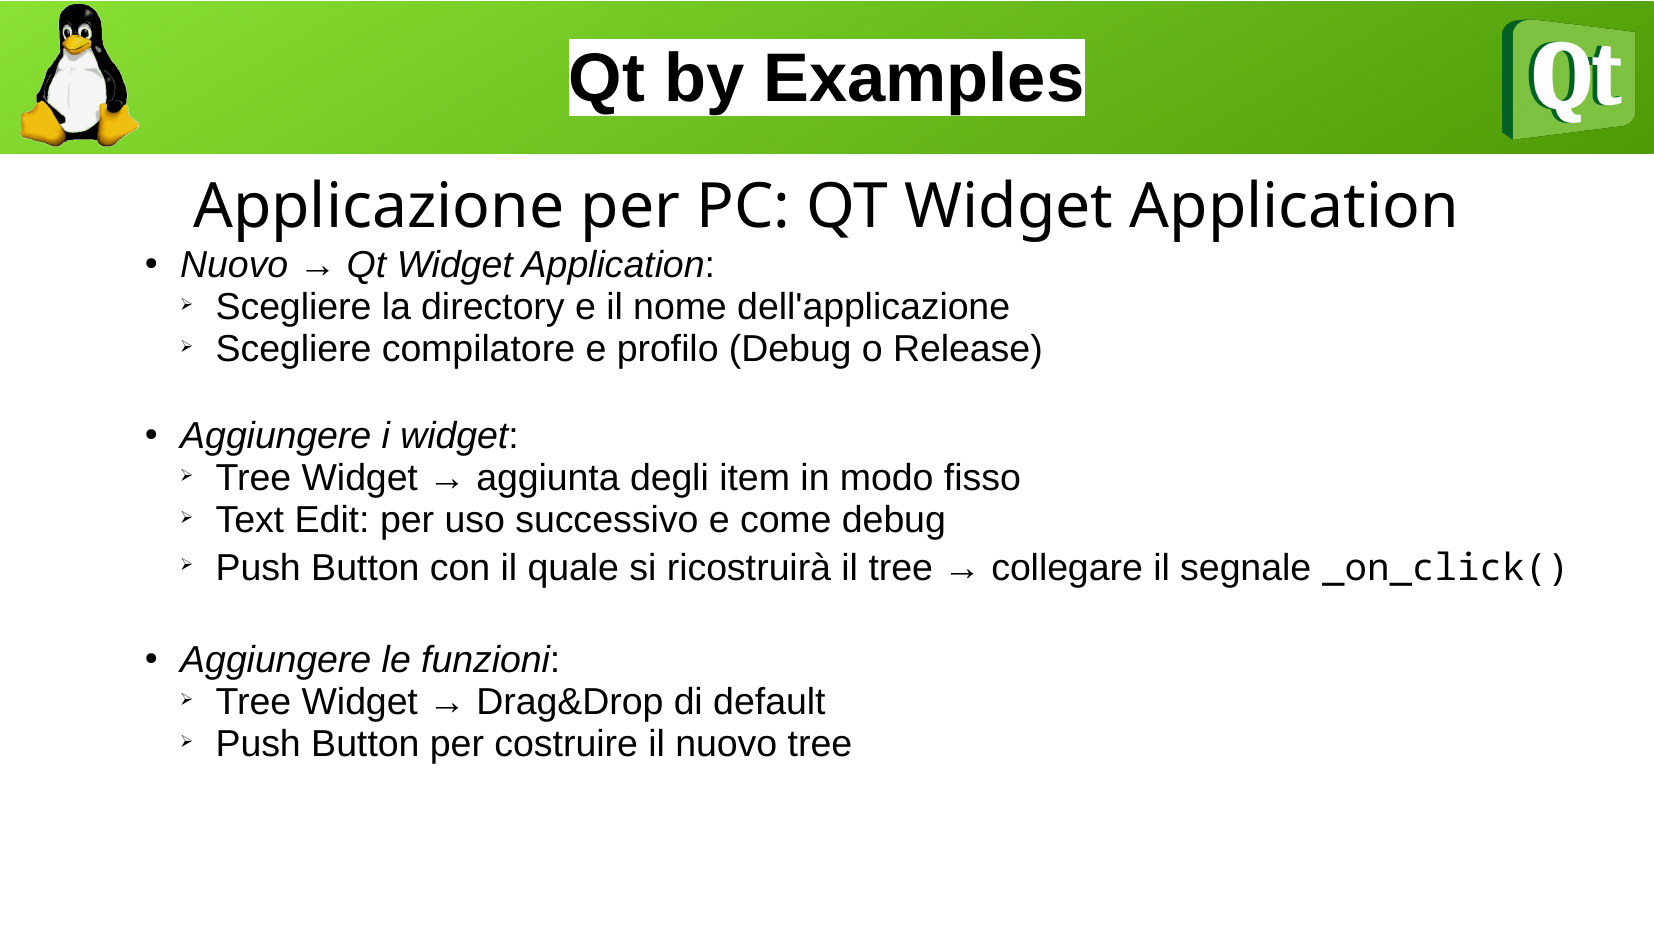

# Qt by Examples
Applicazione per PC: QT Widget Application
Nuovo → Qt Widget Application:
Scegliere la directory e il nome dell'applicazione
Scegliere compilatore e profilo (Debug o Release)
Aggiungere i widget:
Tree Widget → aggiunta degli item in modo fisso
Text Edit: per uso successivo e come debug
Push Button con il quale si ricostruirà il tree → collegare il segnale _on_click()
Aggiungere le funzioni:
Tree Widget → Drag&Drop di default
Push Button per costruire il nuovo tree